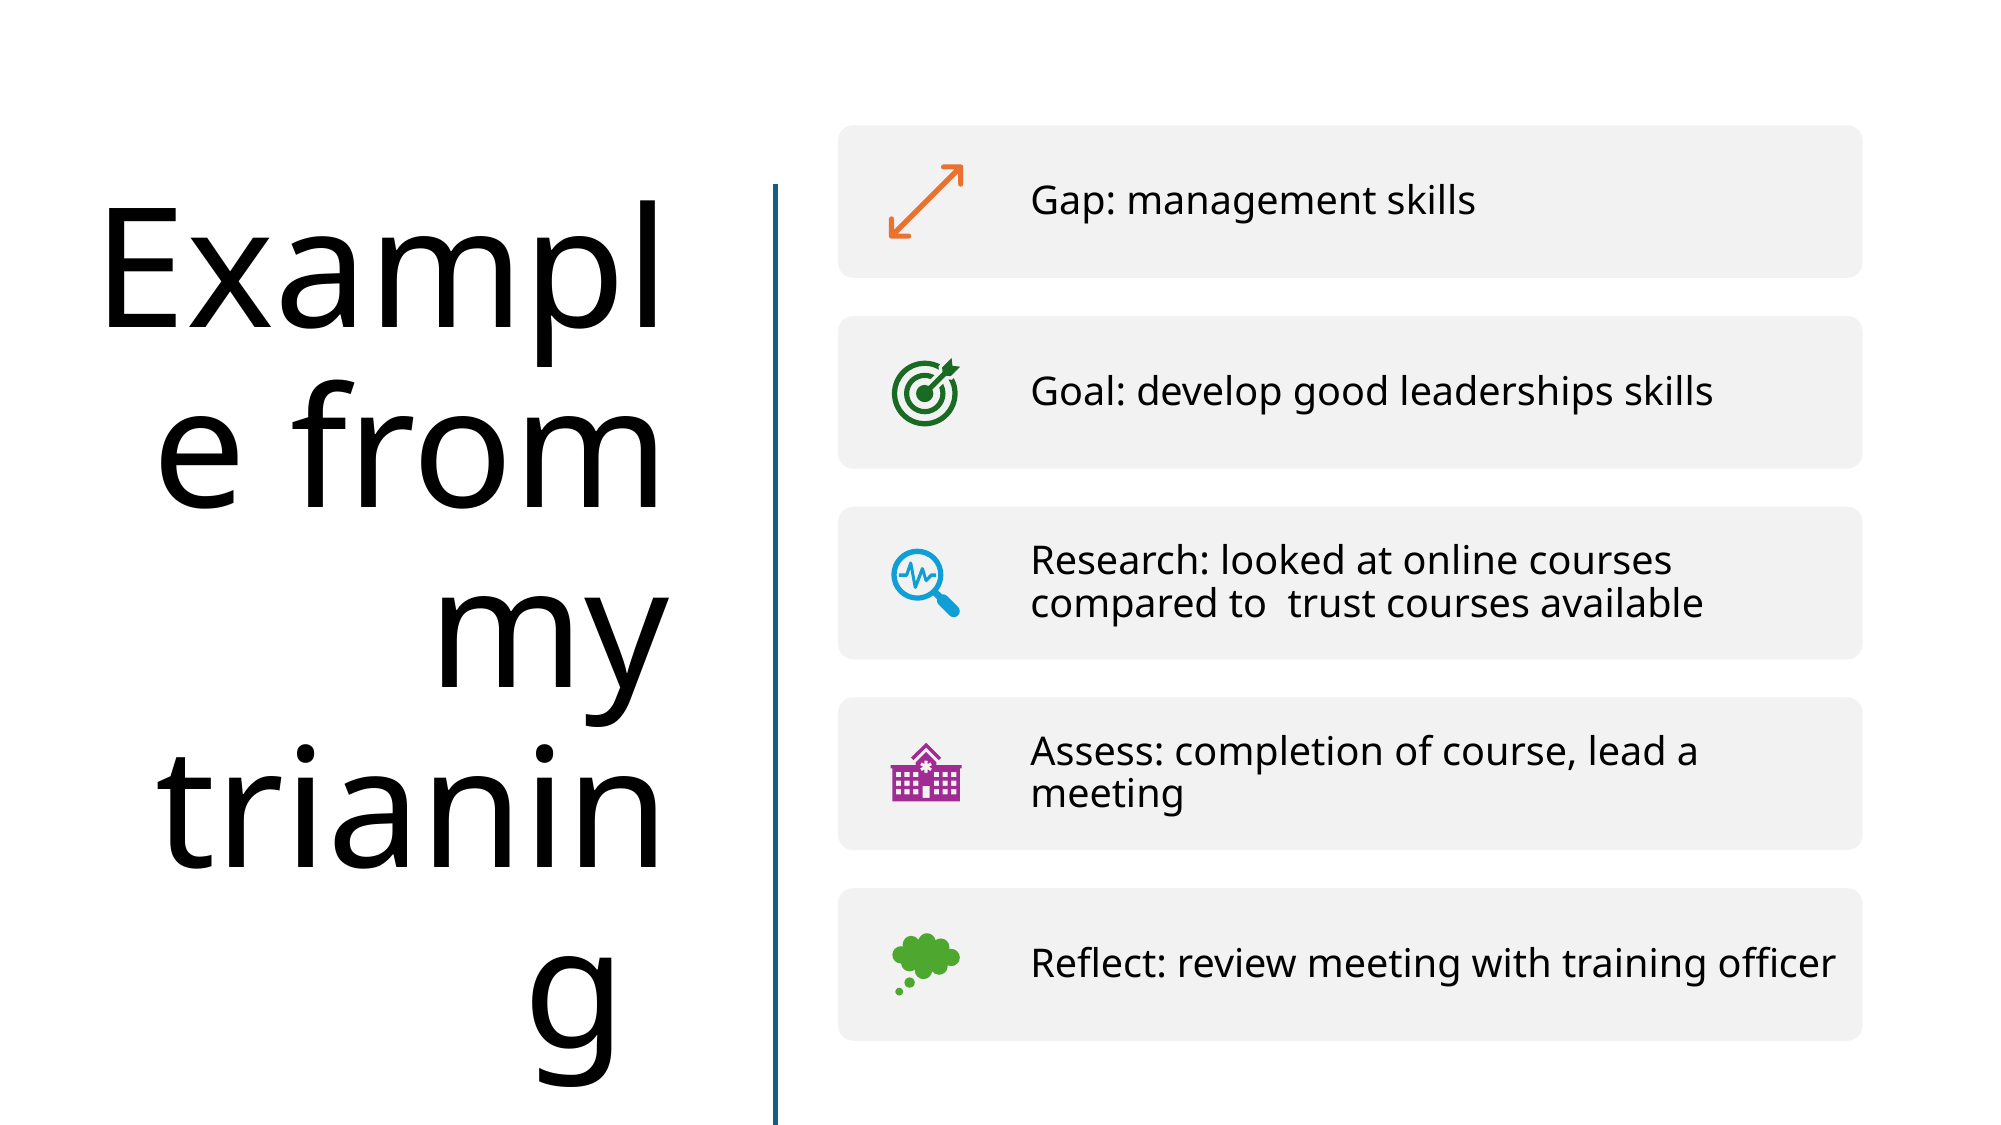

Gap: management skills
Goal: develop good leaderships skills
Research: looked at online courses compared to trust courses available
Assess: completion of course, lead a meeting
Reflect: review meeting with training officer
# Example from my trianing